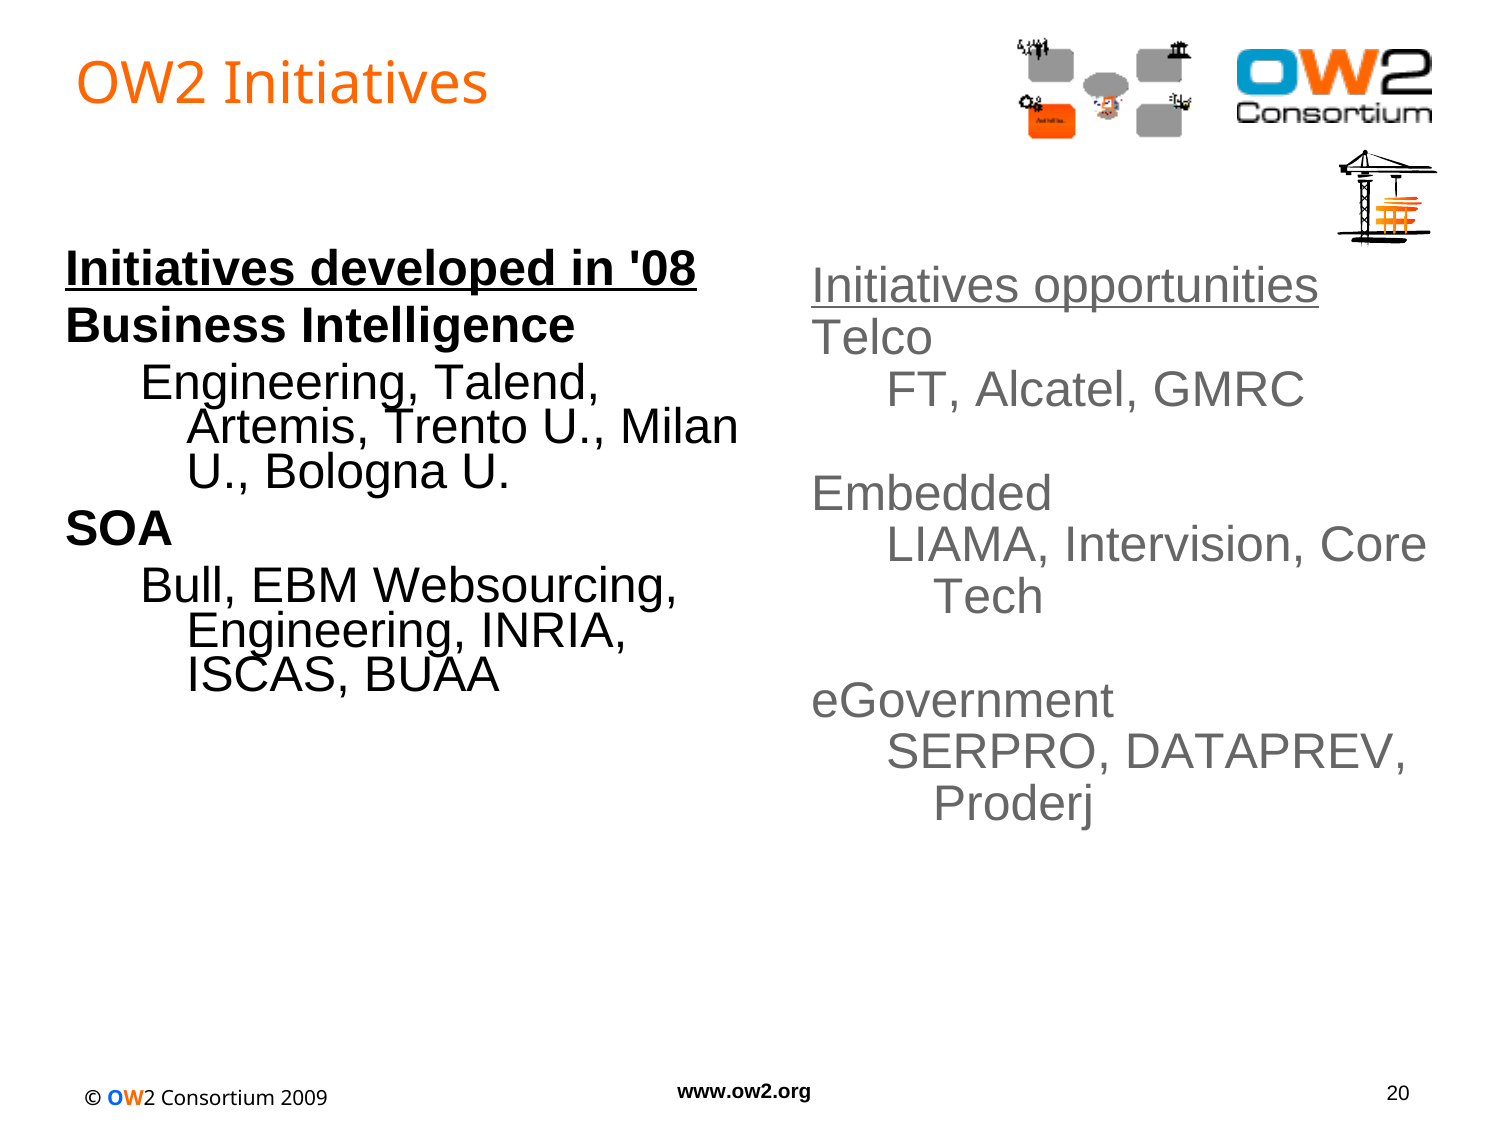

# OW2 Initiatives
Initiatives developed in '08
Business Intelligence
Engineering, Talend, Artemis, Trento U., Milan U., Bologna U.
SOA
Bull, EBM Websourcing, Engineering, INRIA, ISCAS, BUAA
Initiatives opportunities
Telco
FT, Alcatel, GMRC
Embedded
LIAMA, Intervision, Core Tech
eGovernment
SERPRO, DATAPREV, Proderj
20